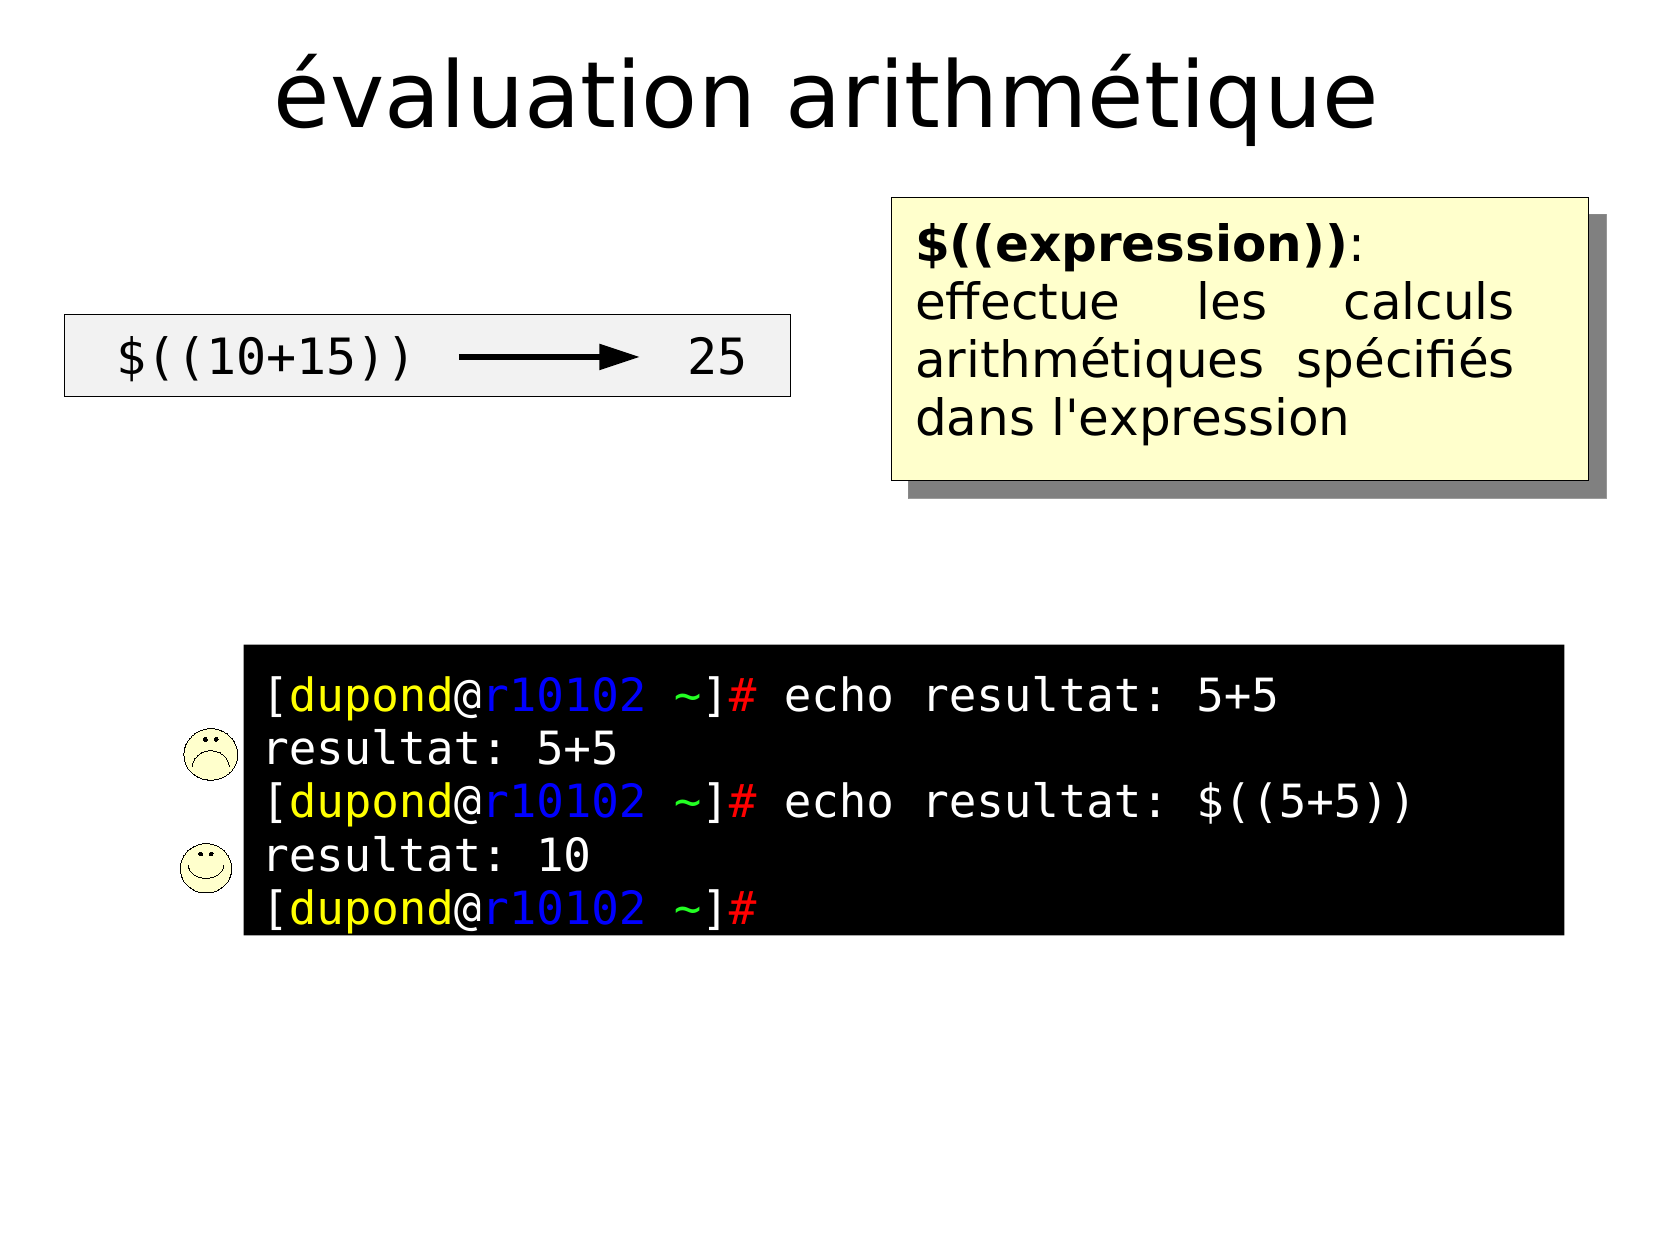

# évaluation arithmétique
$((expression)): effectue les calculs arithmétiques spécifiés dans l'expression
$((10+15)) 25
[dupond@r10102 ~]# echo resultat: 5+5
resultat: 5+5
[dupond@r10102 ~]# echo resultat: $((5+5))
resultat: 10
[dupond@r10102 ~]#